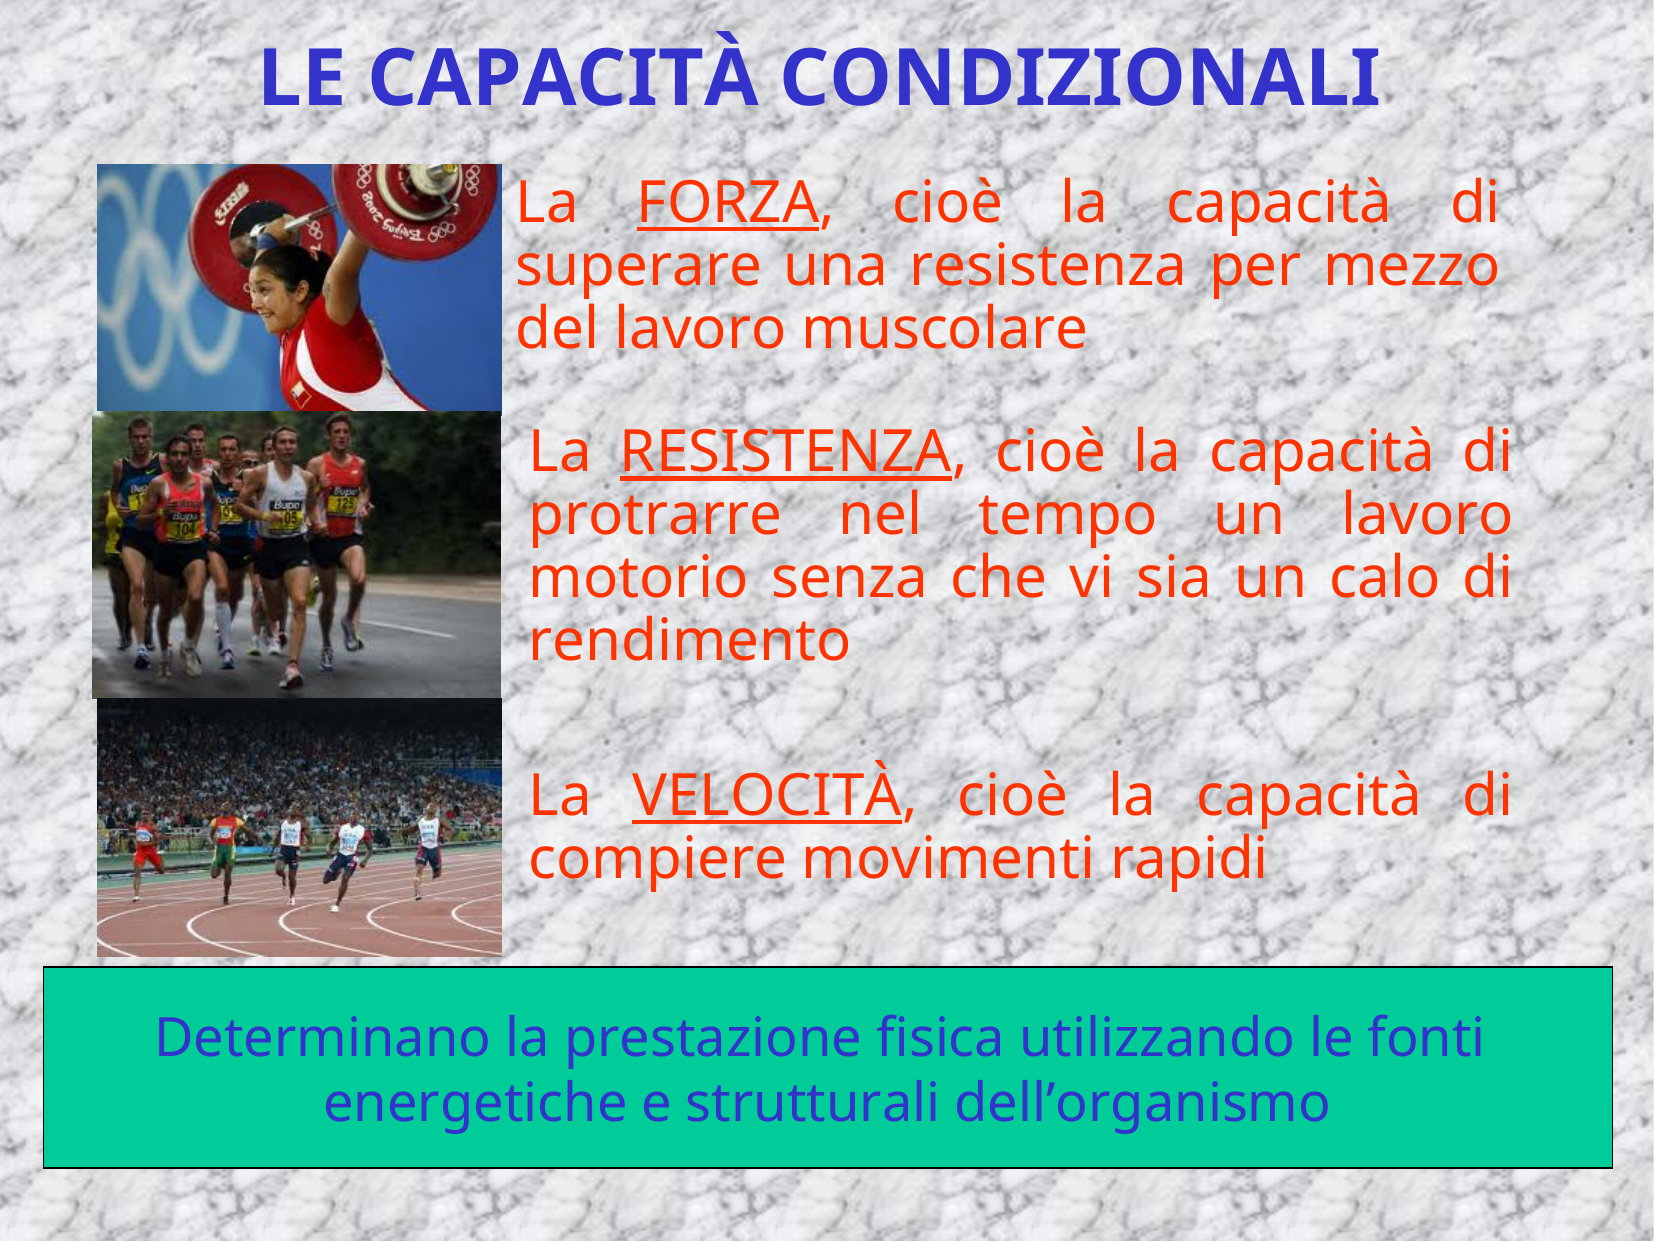

LE CAPACITÀ CONDIZIONALI
La FORZA, cioè la capacità di superare una resistenza per mezzo del lavoro muscolare
La RESISTENZA, cioè la capacità di protrarre nel tempo un lavoro motorio senza che vi sia un calo di rendimento
La VELOCITÀ, cioè la capacità di compiere movimenti rapidi
Determinano la prestazione fisica utilizzando le fonti
energetiche e strutturali dell’organismo